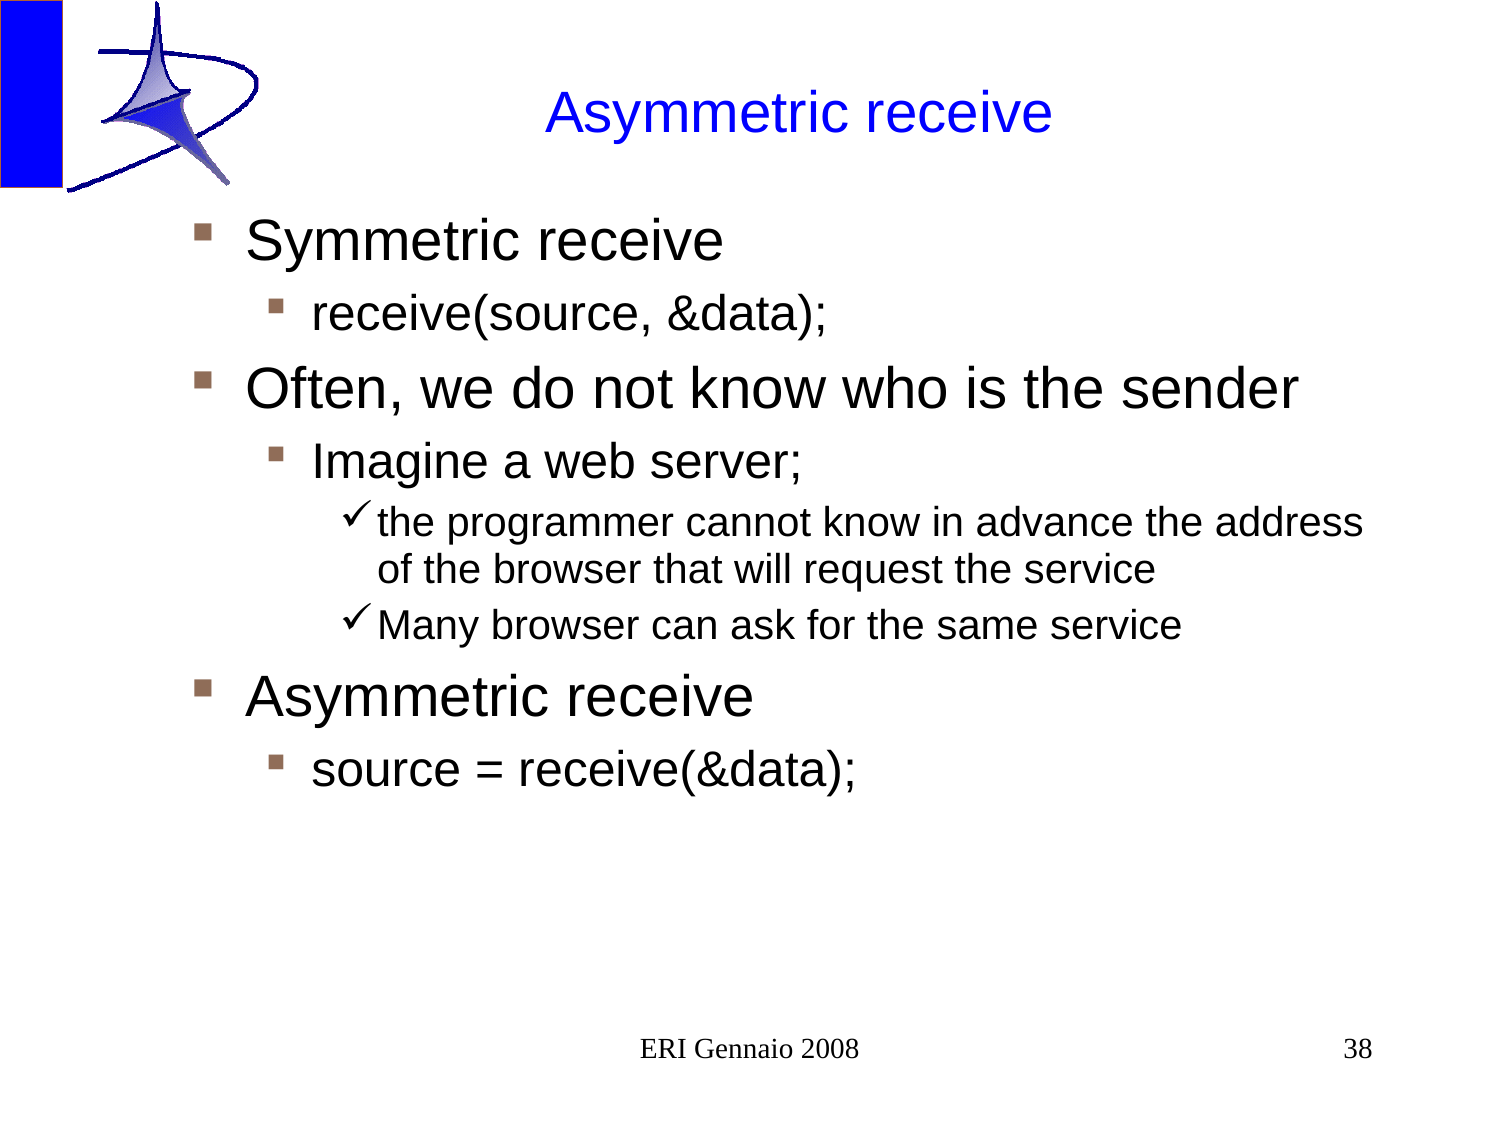

# Asymmetric receive
Symmetric receive
receive(source, &data);
Often, we do not know who is the sender
Imagine a web server;
the programmer cannot know in advance the address of the browser that will request the service
Many browser can ask for the same service
Asymmetric receive
source = receive(&data);
ERI Gennaio 2008
38